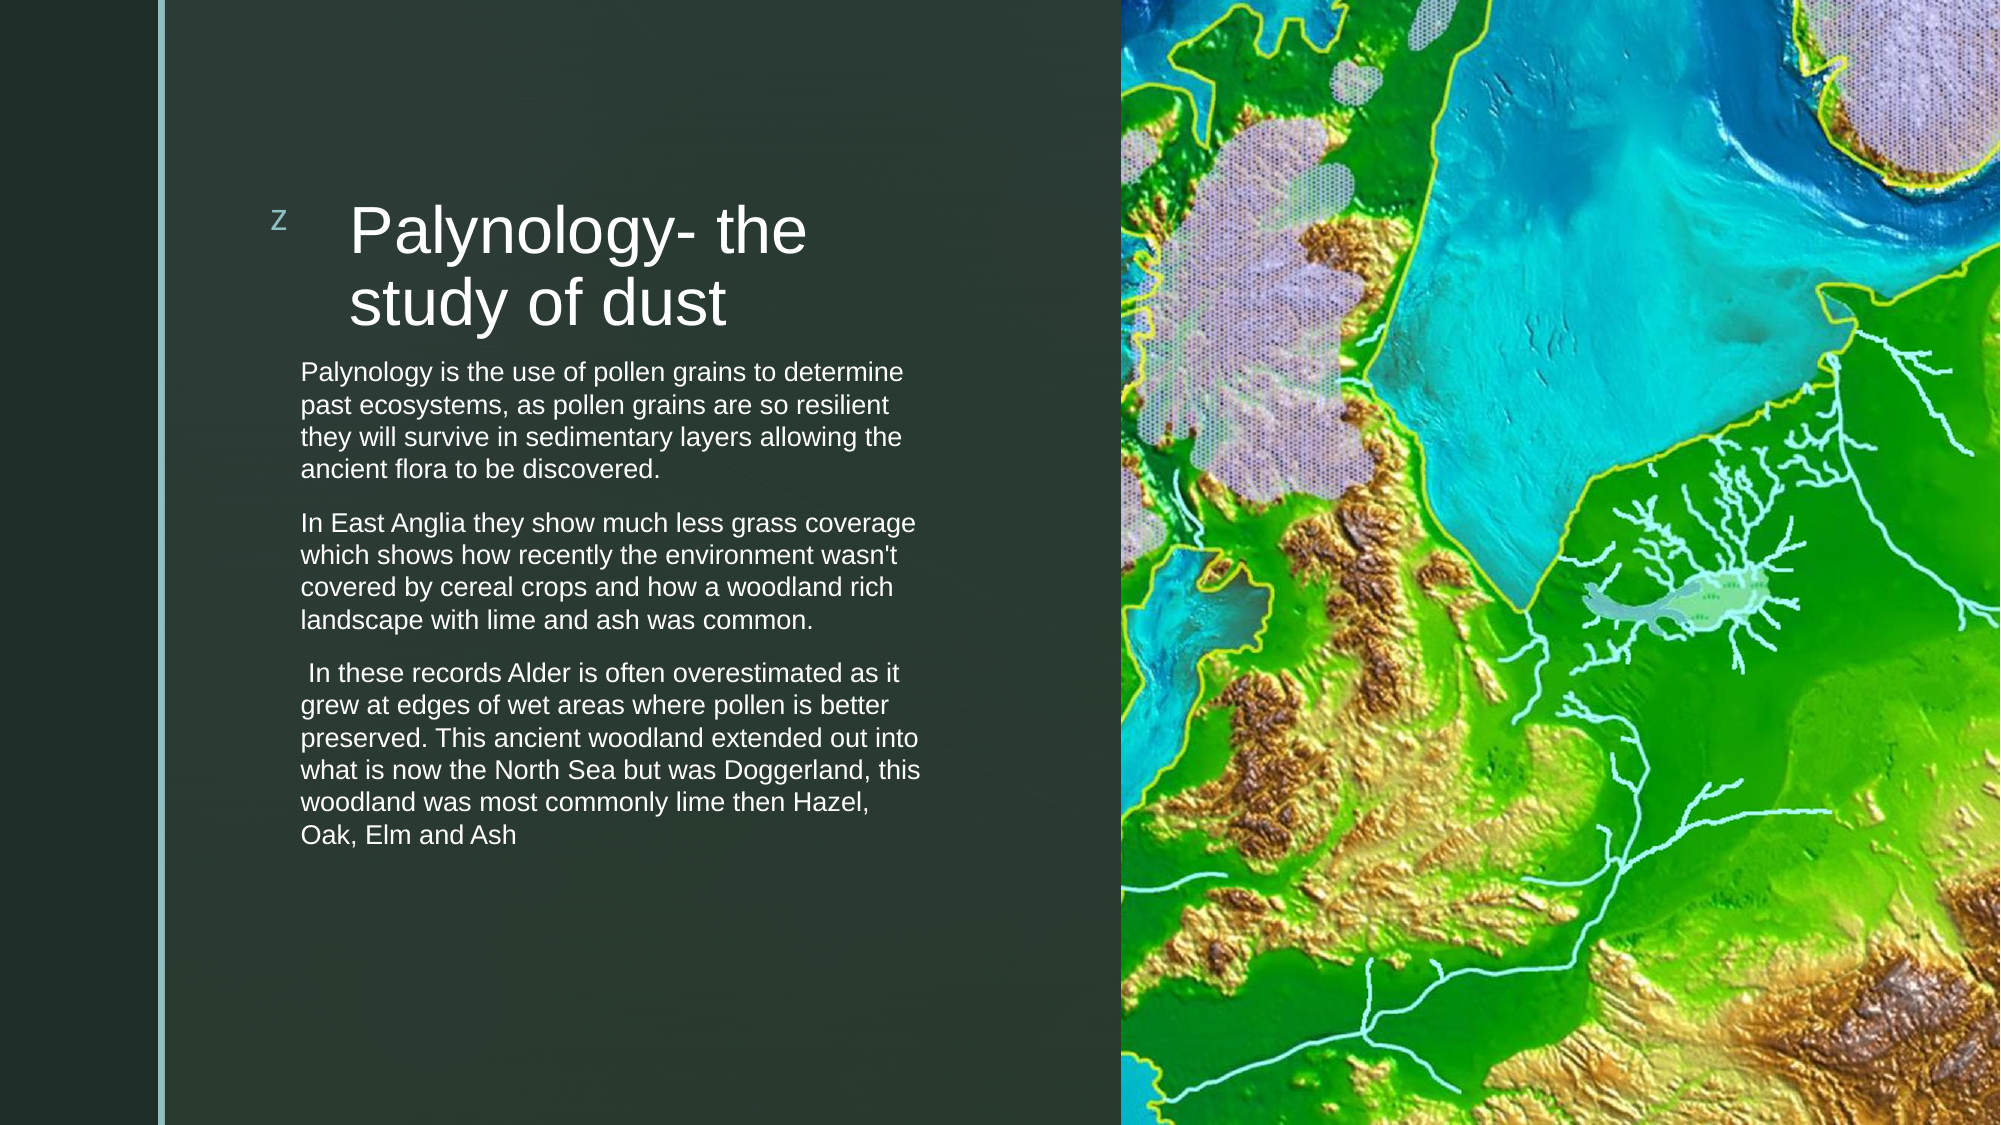

# Palynology- the study of dust
Palynology is the use of pollen grains to determine past ecosystems, as pollen grains are so resilient they will survive in sedimentary layers allowing the ancient flora to be discovered.
In East Anglia they show much less grass coverage which shows how recently the environment wasn't covered by cereal crops and how a woodland rich landscape with lime and ash was common.
 In these records Alder is often overestimated as it grew at edges of wet areas where pollen is better preserved. This ancient woodland extended out into what is now the North Sea but was Doggerland, this woodland was most commonly lime then Hazel, Oak, Elm and Ash